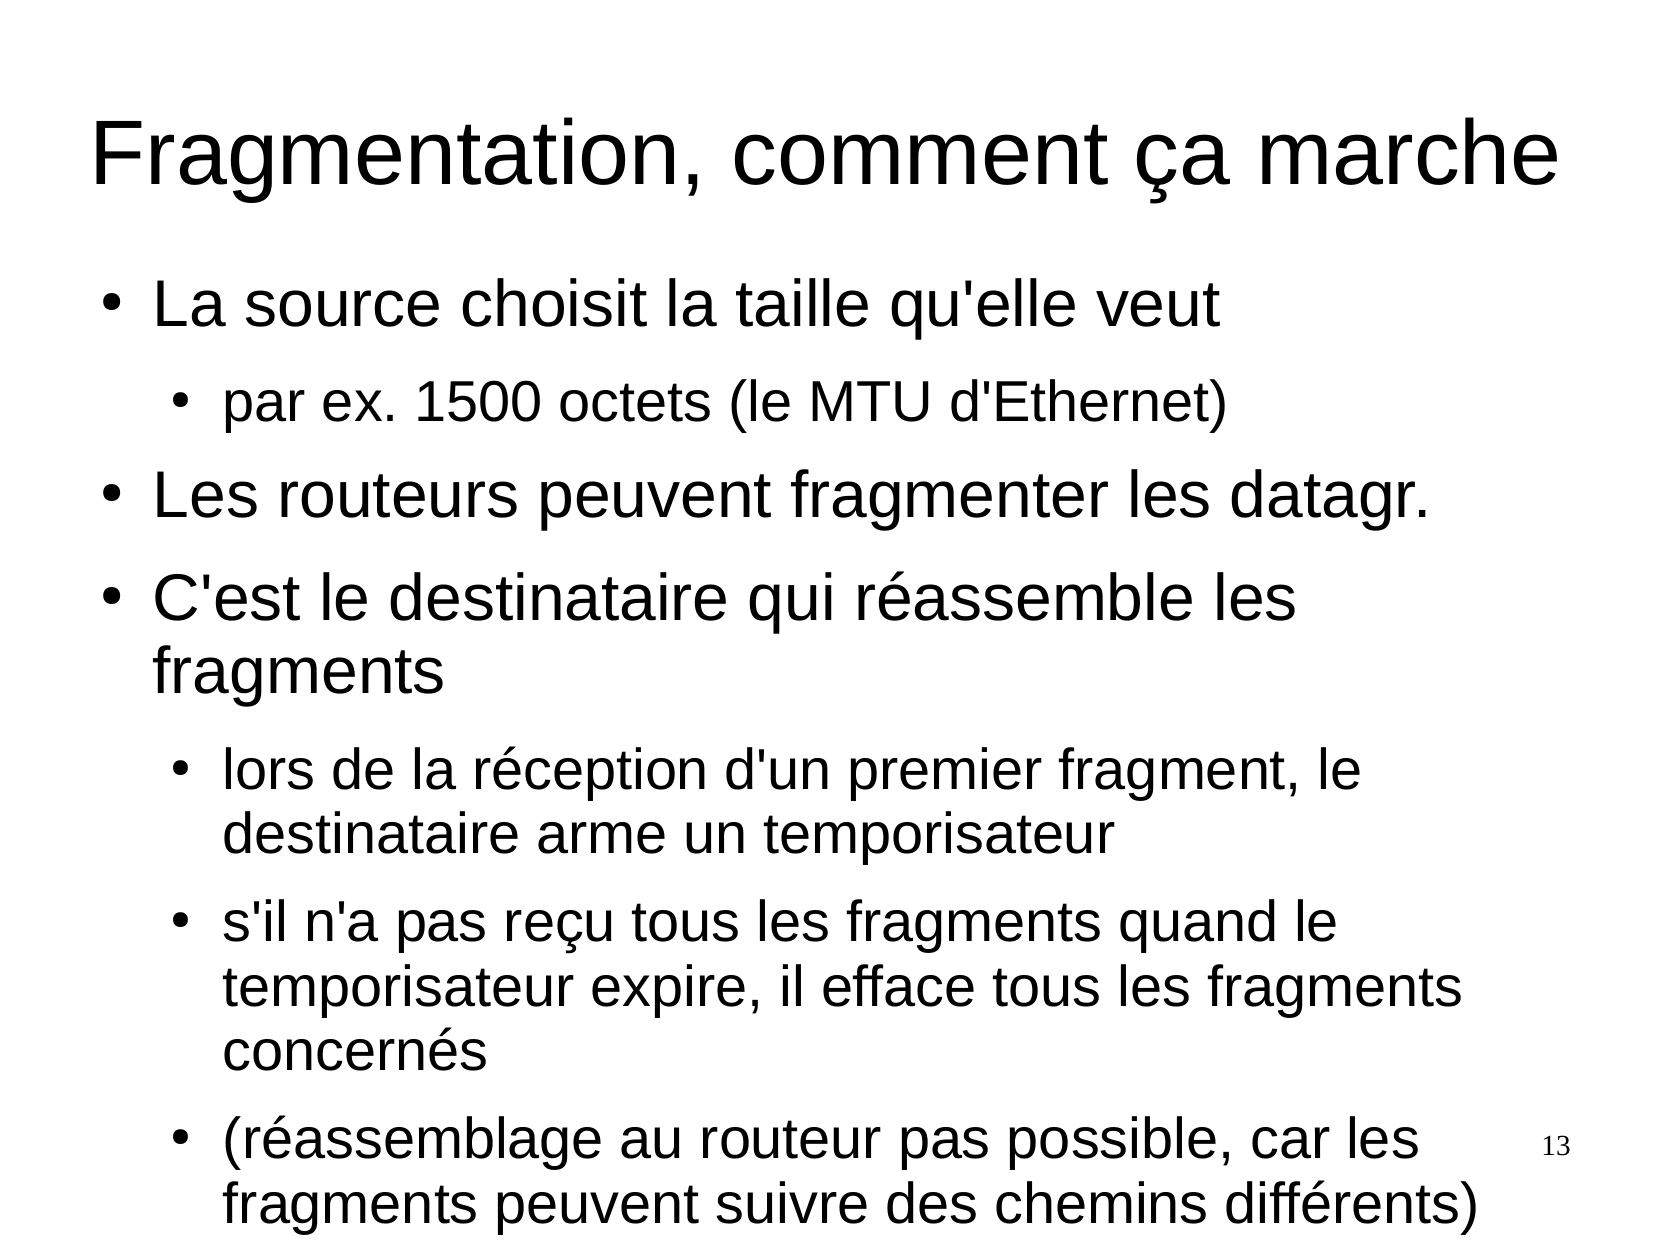

# Fragmentation, comment ça marche
La source choisit la taille qu'elle veut
par ex. 1500 octets (le MTU d'Ethernet)
Les routeurs peuvent fragmenter les datagr.
C'est le destinataire qui réassemble les fragments
lors de la réception d'un premier fragment, le destinataire arme un temporisateur
s'il n'a pas reçu tous les fragments quand le temporisateur expire, il efface tous les fragments concernés
(réassemblage au routeur pas possible, car les fragments peuvent suivre des chemins différents)
13